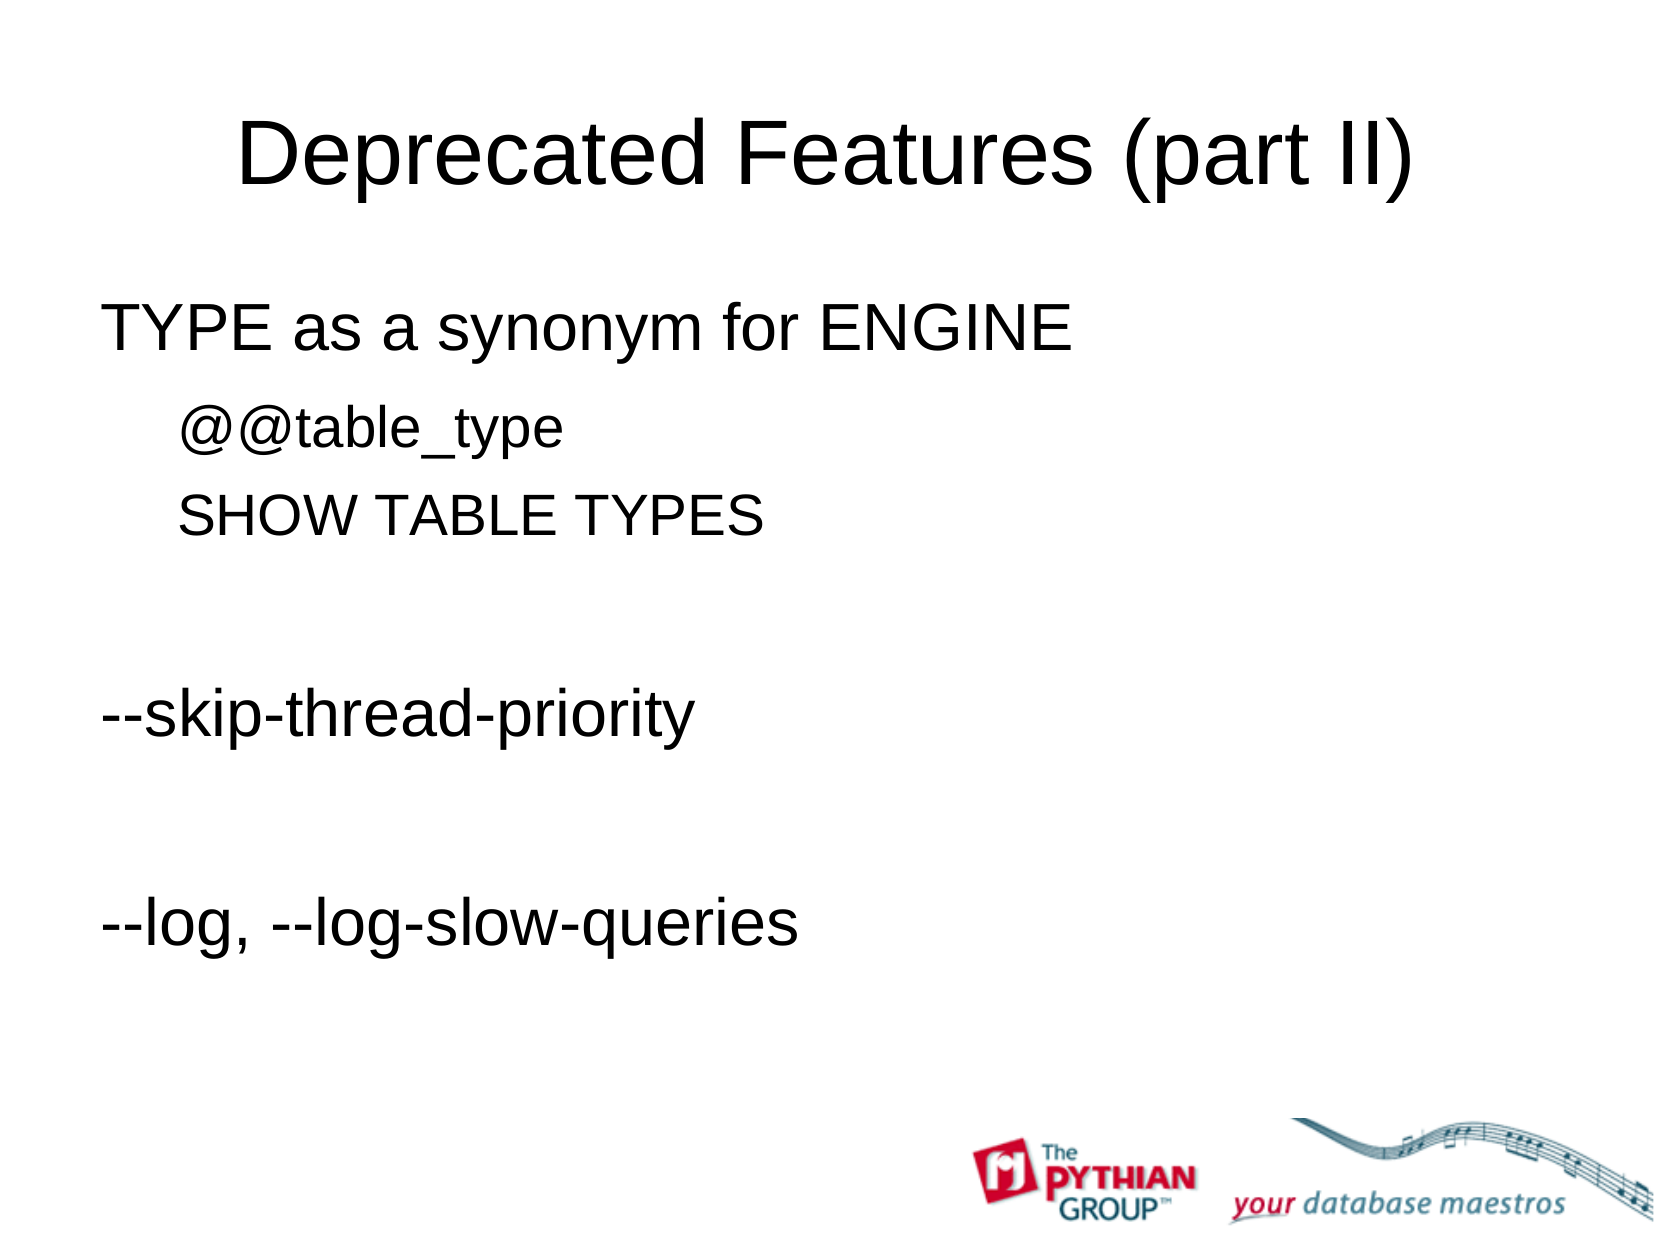

# Deprecated Features (part II)
TYPE as a synonym for ENGINE
@@table_type
SHOW TABLE TYPES
--skip-thread-priority
--log, --log-slow-queries